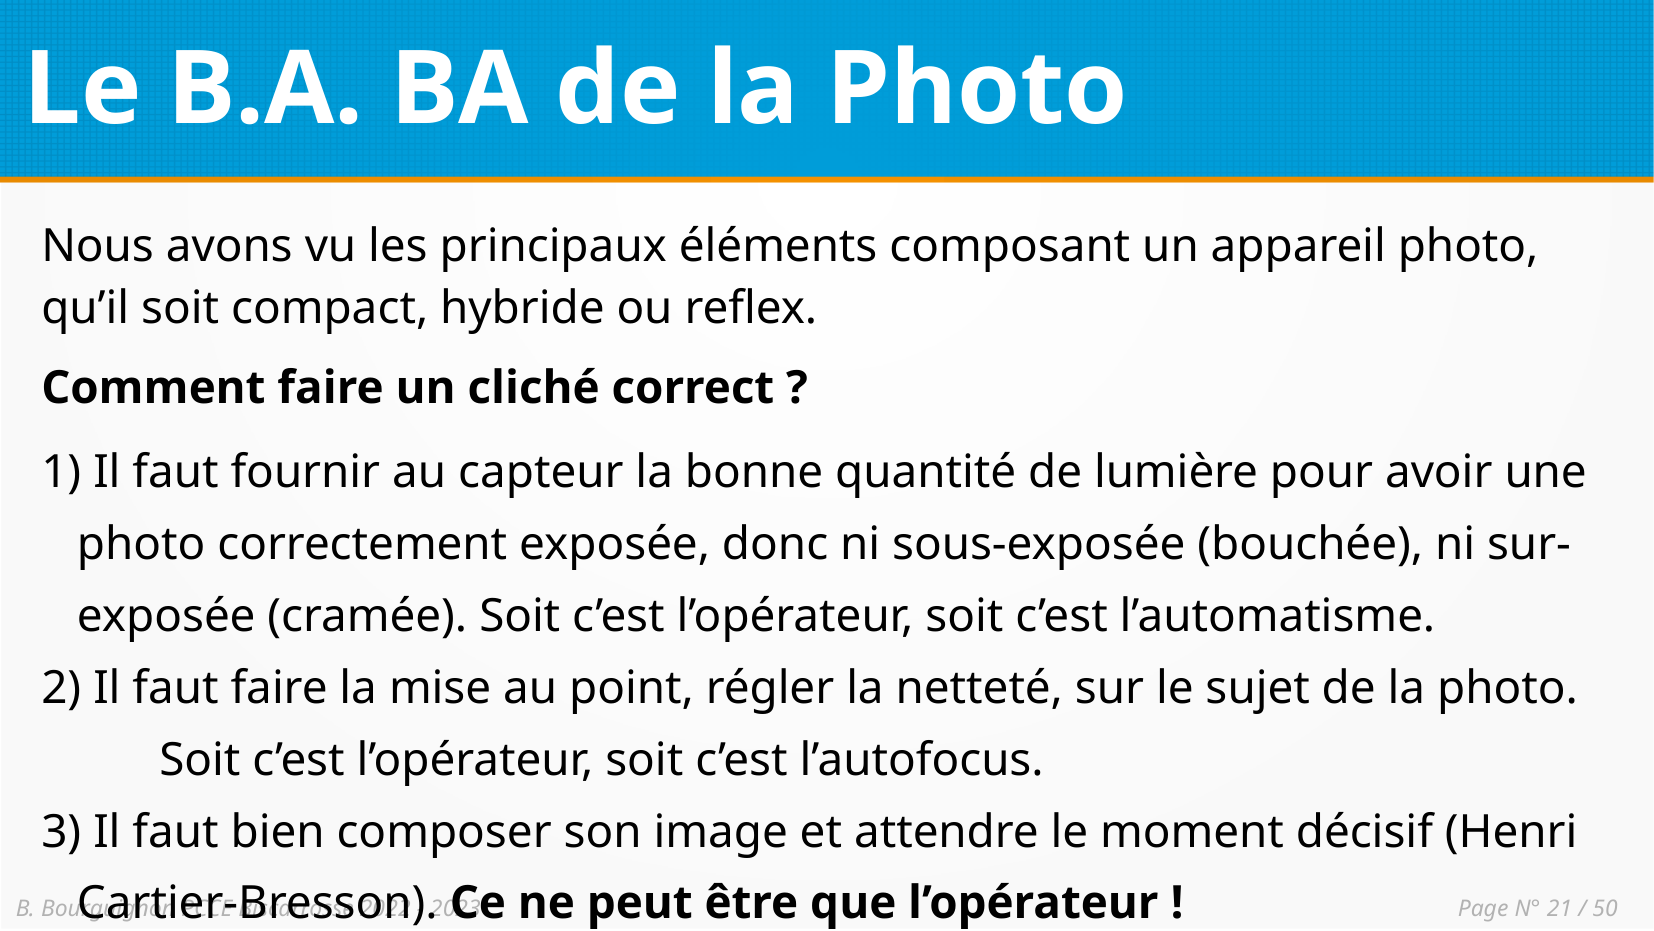

# Le B.A. BA de la Photo
Nous avons vu les principaux éléments composant un appareil photo,
qu’il soit compact, hybride ou reflex.
Comment faire un cliché correct ?
 Il faut fournir au capteur la bonne quantité de lumière pour avoir une photo correctement exposée, donc ni sous-exposée (bouchée), ni sur-exposée (cramée). Soit c’est l’opérateur, soit c’est l’automatisme.
 Il faut faire la mise au point, régler la netteté, sur le sujet de la photo.
 		Soit c’est l’opérateur, soit c’est l’autofocus.
 Il faut bien composer son image et attendre le moment décisif (Henri Cartier-Bresson). Ce ne peut être que l’opérateur !